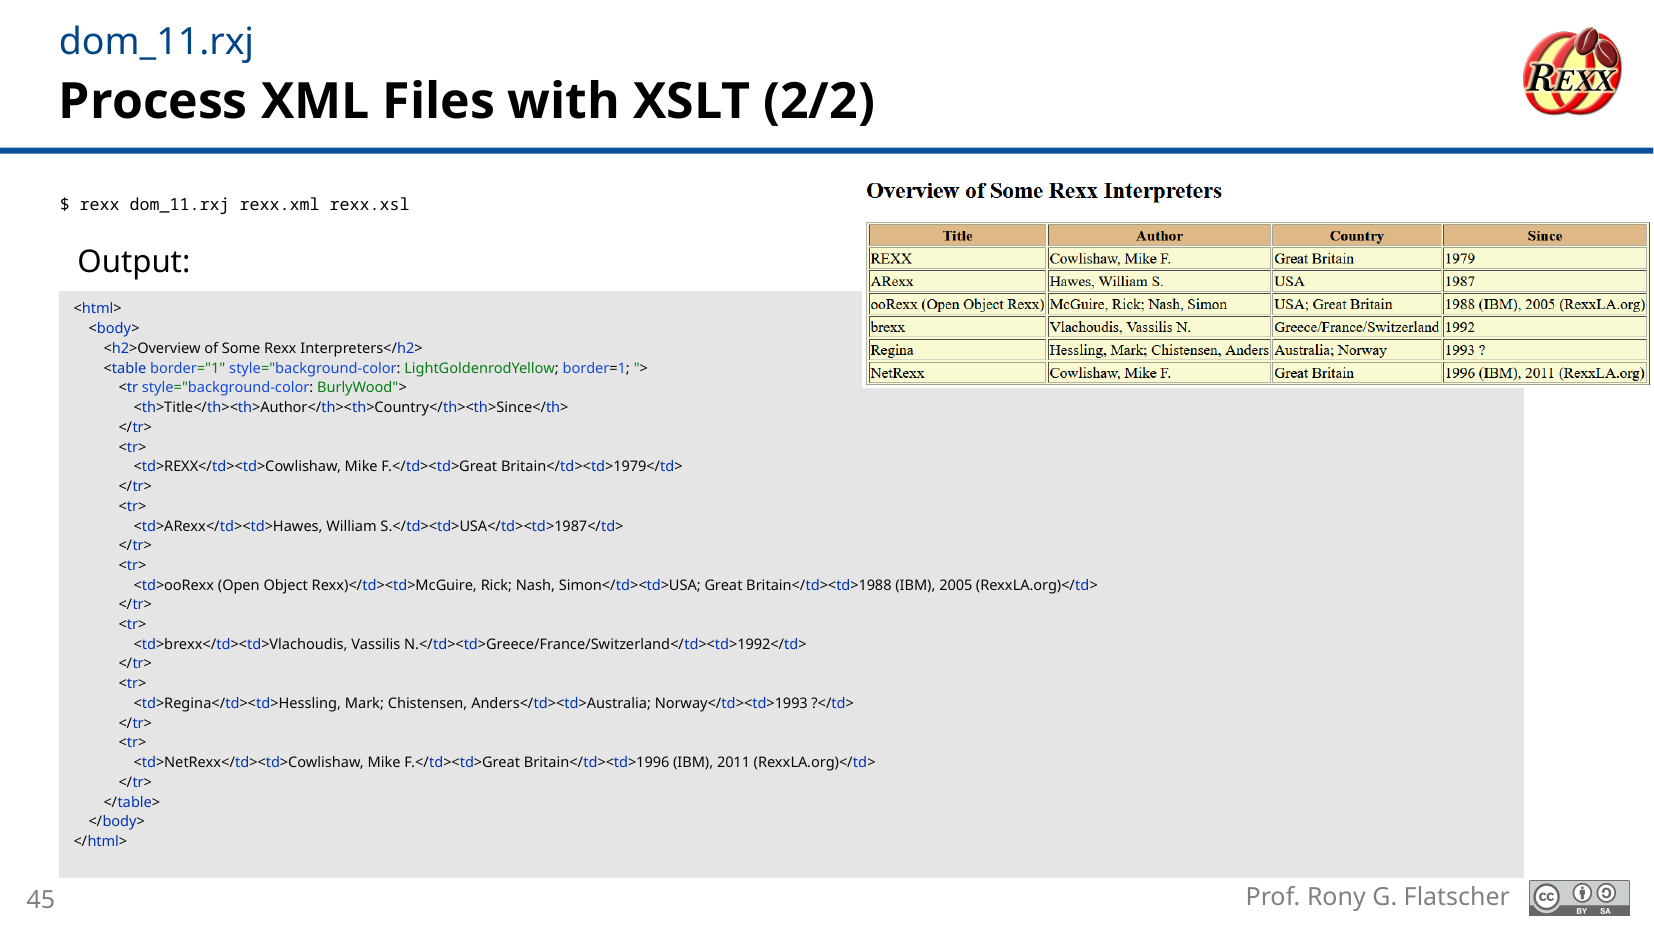

# dom_11.rxj Process XML Files with XSLT (2/2)
$ rexx dom_11.rxj rexx.xml rexx.xsl
Output:
<html>
 <body>
 <h2>Overview of Some Rexx Interpreters</h2>
 <table border="1" style="background-color: LightGoldenrodYellow; border=1; ">
 <tr style="background-color: BurlyWood">
 <th>Title</th><th>Author</th><th>Country</th><th>Since</th>
 </tr>
 <tr>
 <td>REXX</td><td>Cowlishaw, Mike F.</td><td>Great Britain</td><td>1979</td>
 </tr>
 <tr>
 <td>ARexx</td><td>Hawes, William S.</td><td>USA</td><td>1987</td>
 </tr>
 <tr>
 <td>ooRexx (Open Object Rexx)</td><td>McGuire, Rick; Nash, Simon</td><td>USA; Great Britain</td><td>1988 (IBM), 2005 (RexxLA.org)</td>
 </tr>
 <tr>
 <td>brexx</td><td>Vlachoudis, Vassilis N.</td><td>Greece/France/Switzerland</td><td>1992</td>
 </tr>
 <tr>
 <td>Regina</td><td>Hessling, Mark; Chistensen, Anders</td><td>Australia; Norway</td><td>1993 ?</td>
 </tr>
 <tr>
 <td>NetRexx</td><td>Cowlishaw, Mike F.</td><td>Great Britain</td><td>1996 (IBM), 2011 (RexxLA.org)</td>
 </tr>
 </table>
 </body>
</html>